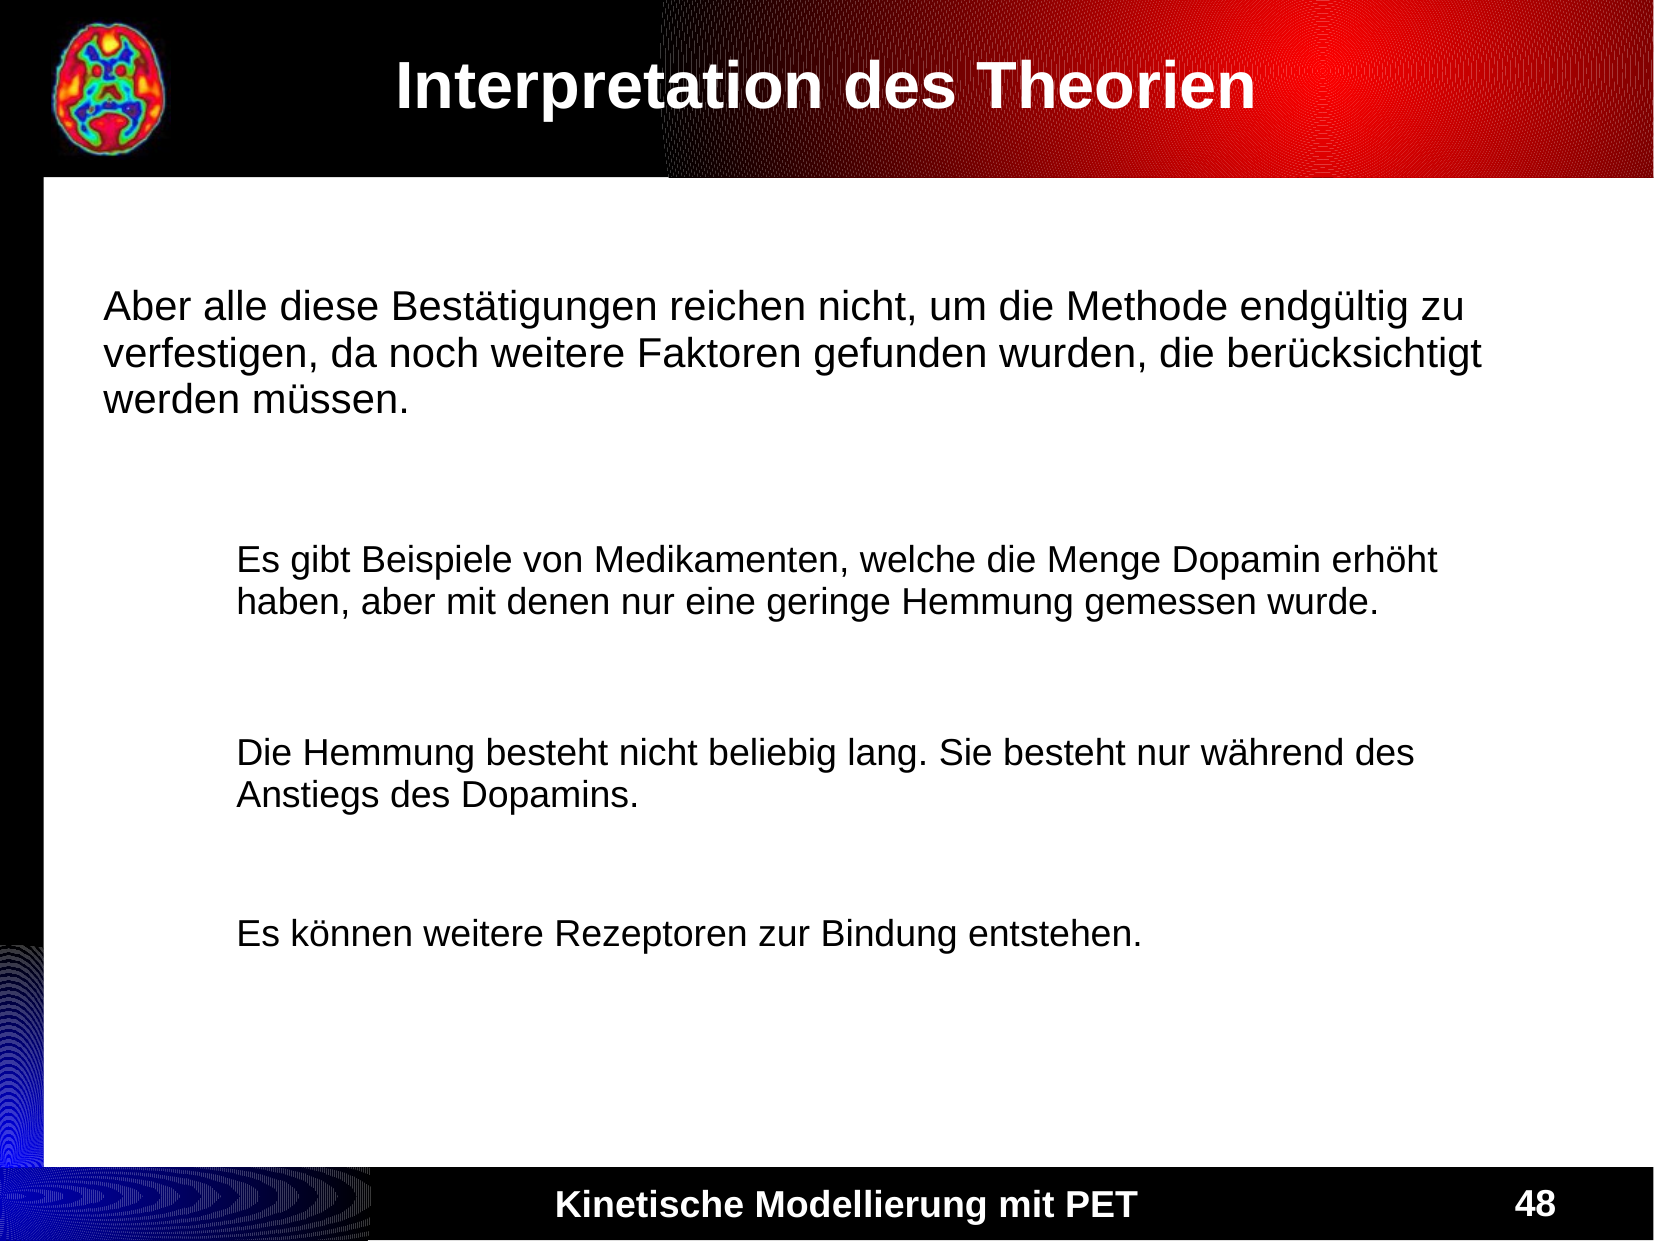

# Interpretation des Theorien
Aber alle diese Bestätigungen reichen nicht, um die Methode endgültig zu verfestigen, da noch weitere Faktoren gefunden wurden, die berücksichtigt werden müssen.
 	Es gibt Beispiele von Medikamenten, welche die Menge Dopamin erhöht 		haben, aber mit denen nur eine geringe Hemmung gemessen wurde.
 	Die Hemmung besteht nicht beliebig lang. Sie besteht nur während des 		Anstiegs des Dopamins.
 	Es können weitere Rezeptoren zur Bindung entstehen.
Kinetische Modellierung mit PET